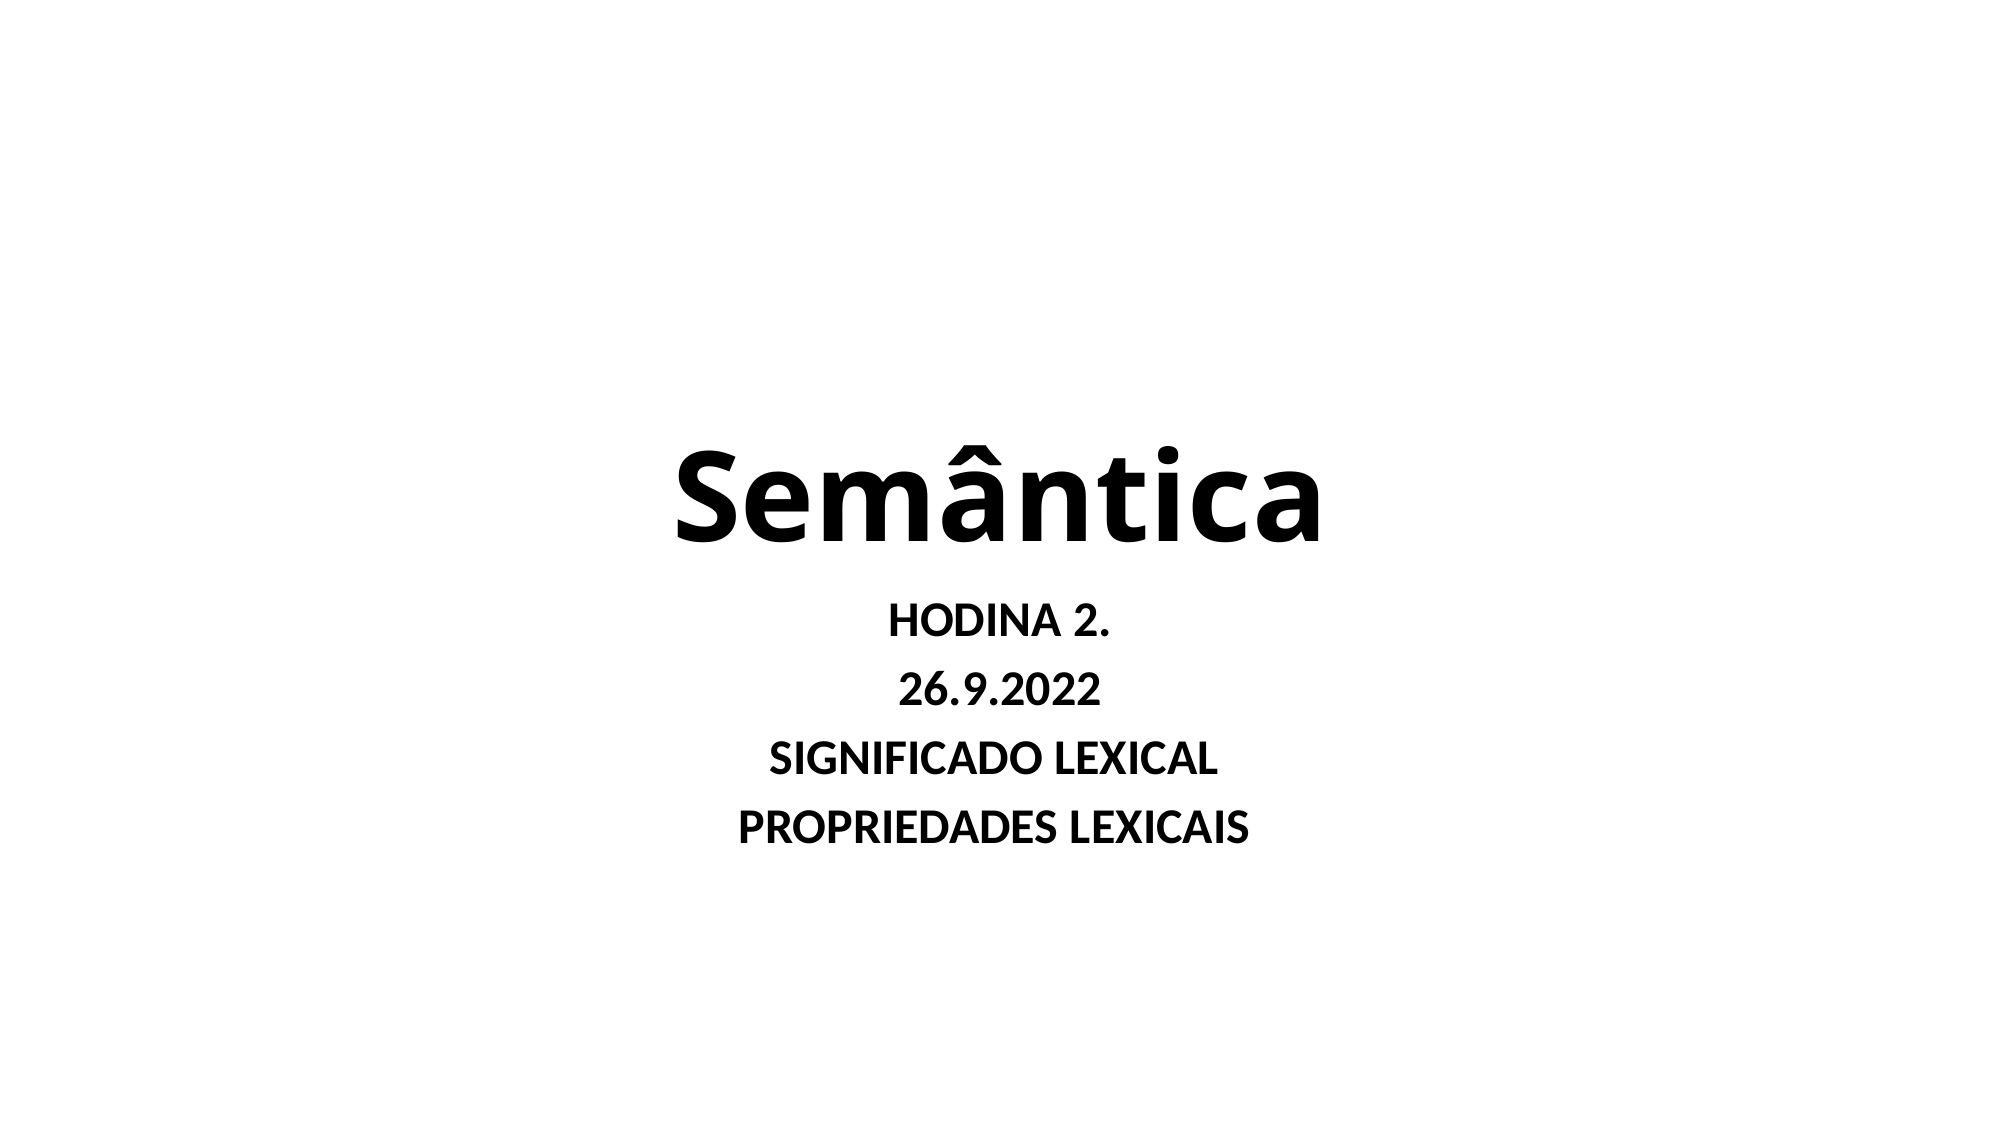

# Semântica
HODINA 2.
26.9.2022
SIGNIFICADO LEXICAL
PROPRIEDADES LEXICAIS